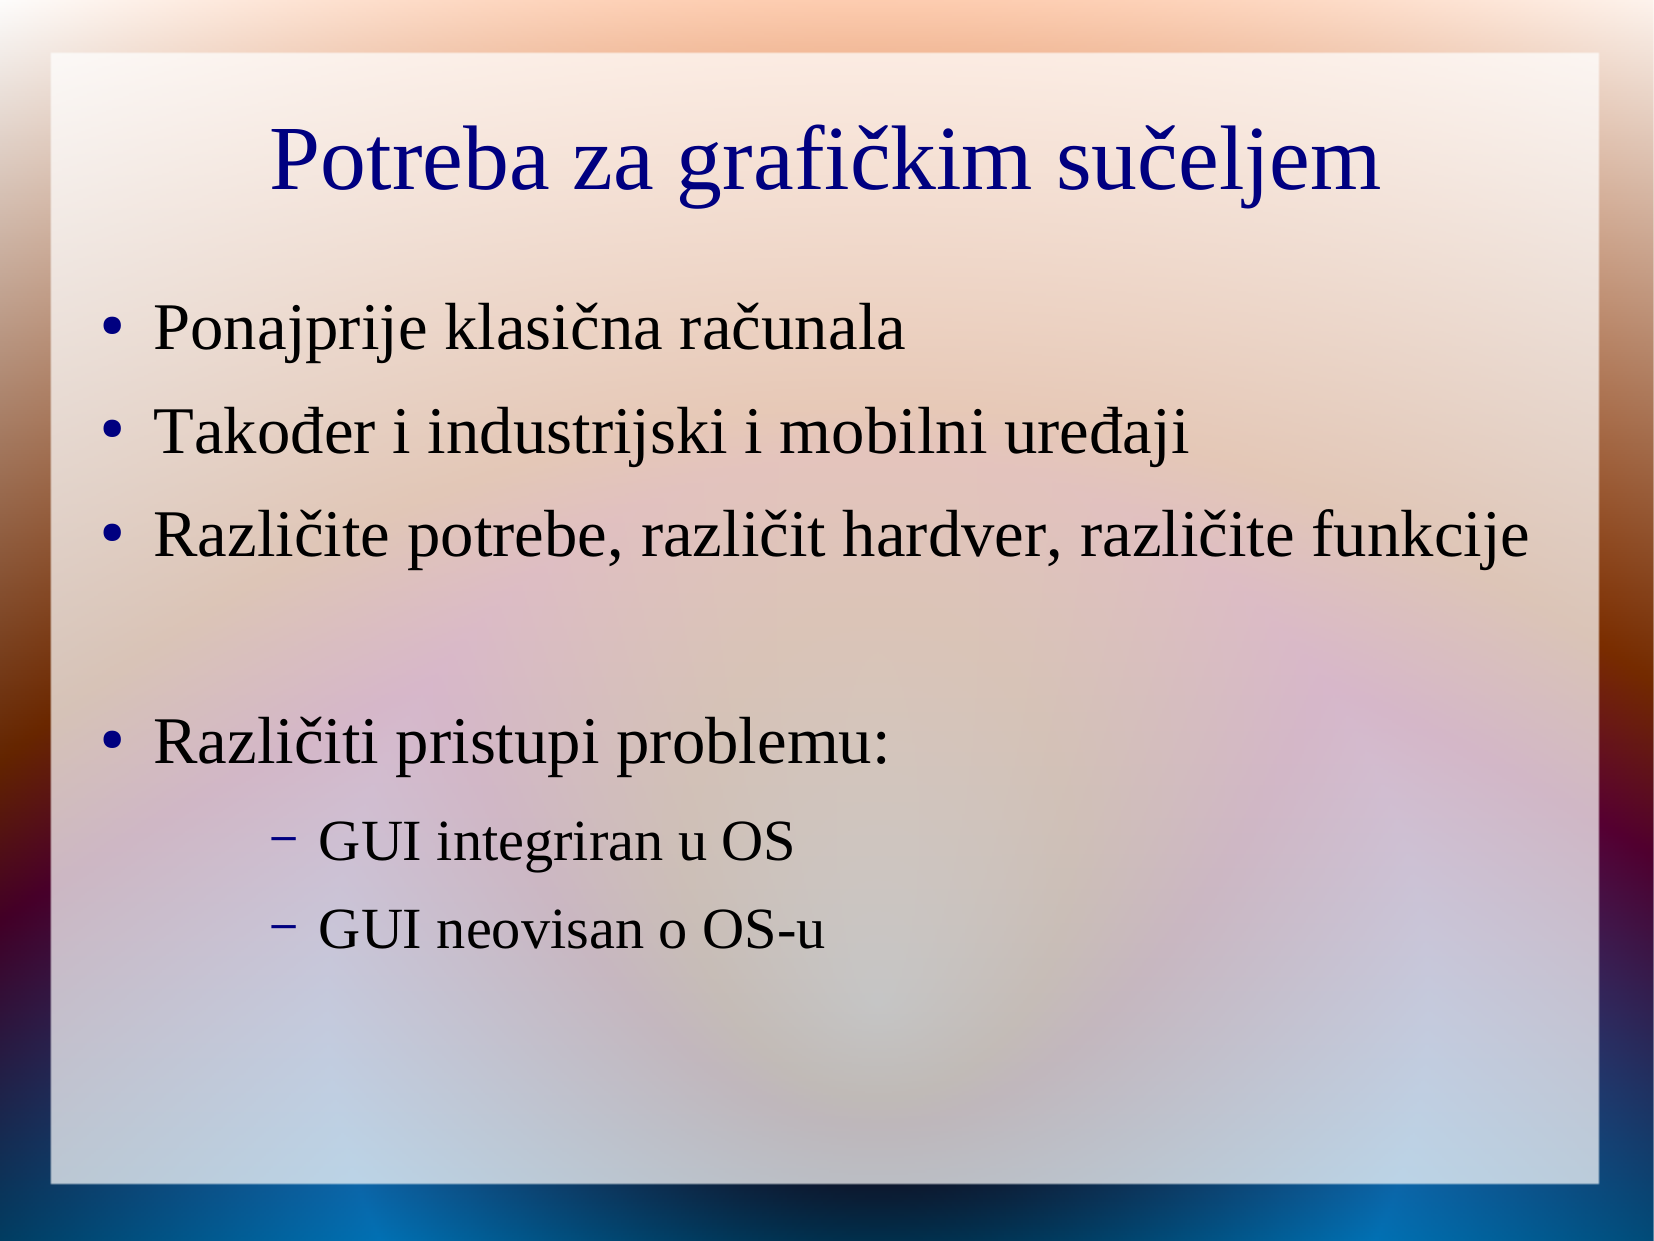

# Potreba za grafičkim sučeljem
Ponajprije klasična računala
Također i industrijski i mobilni uređaji
Različite potrebe, različit hardver, različite funkcije
Različiti pristupi problemu:
GUI integriran u OS
GUI neovisan o OS-u